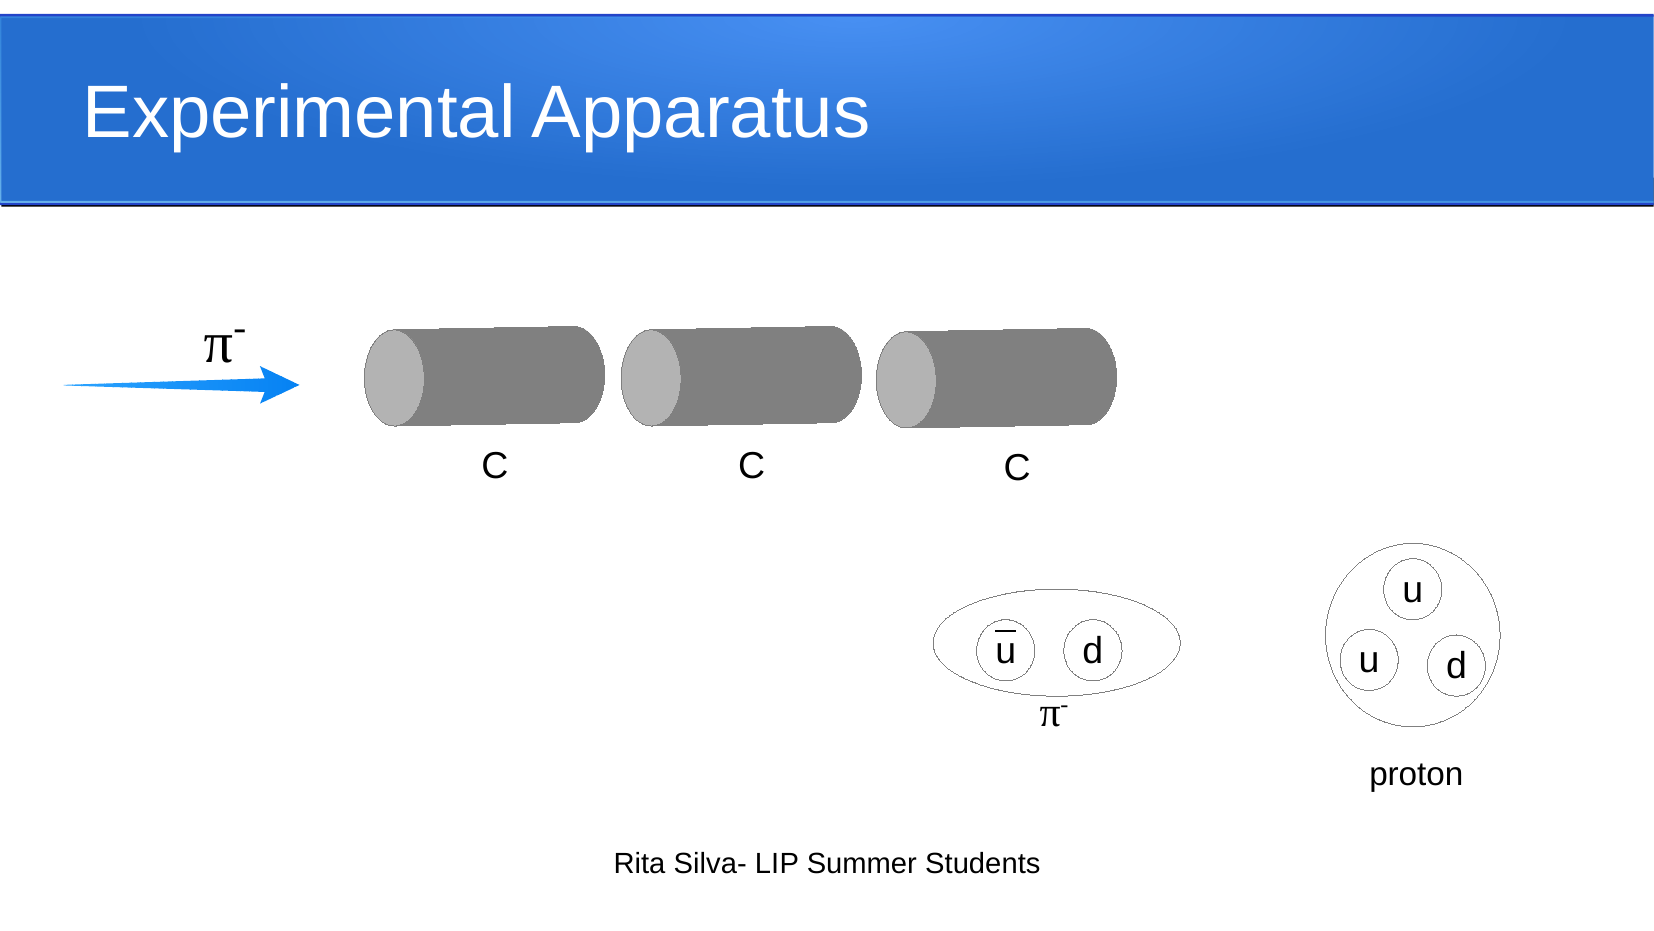

# Experimental Apparatus
π-
C
C
C
u
u
u
d
u
d
π-
proton
Rita Silva- LIP Summer Students